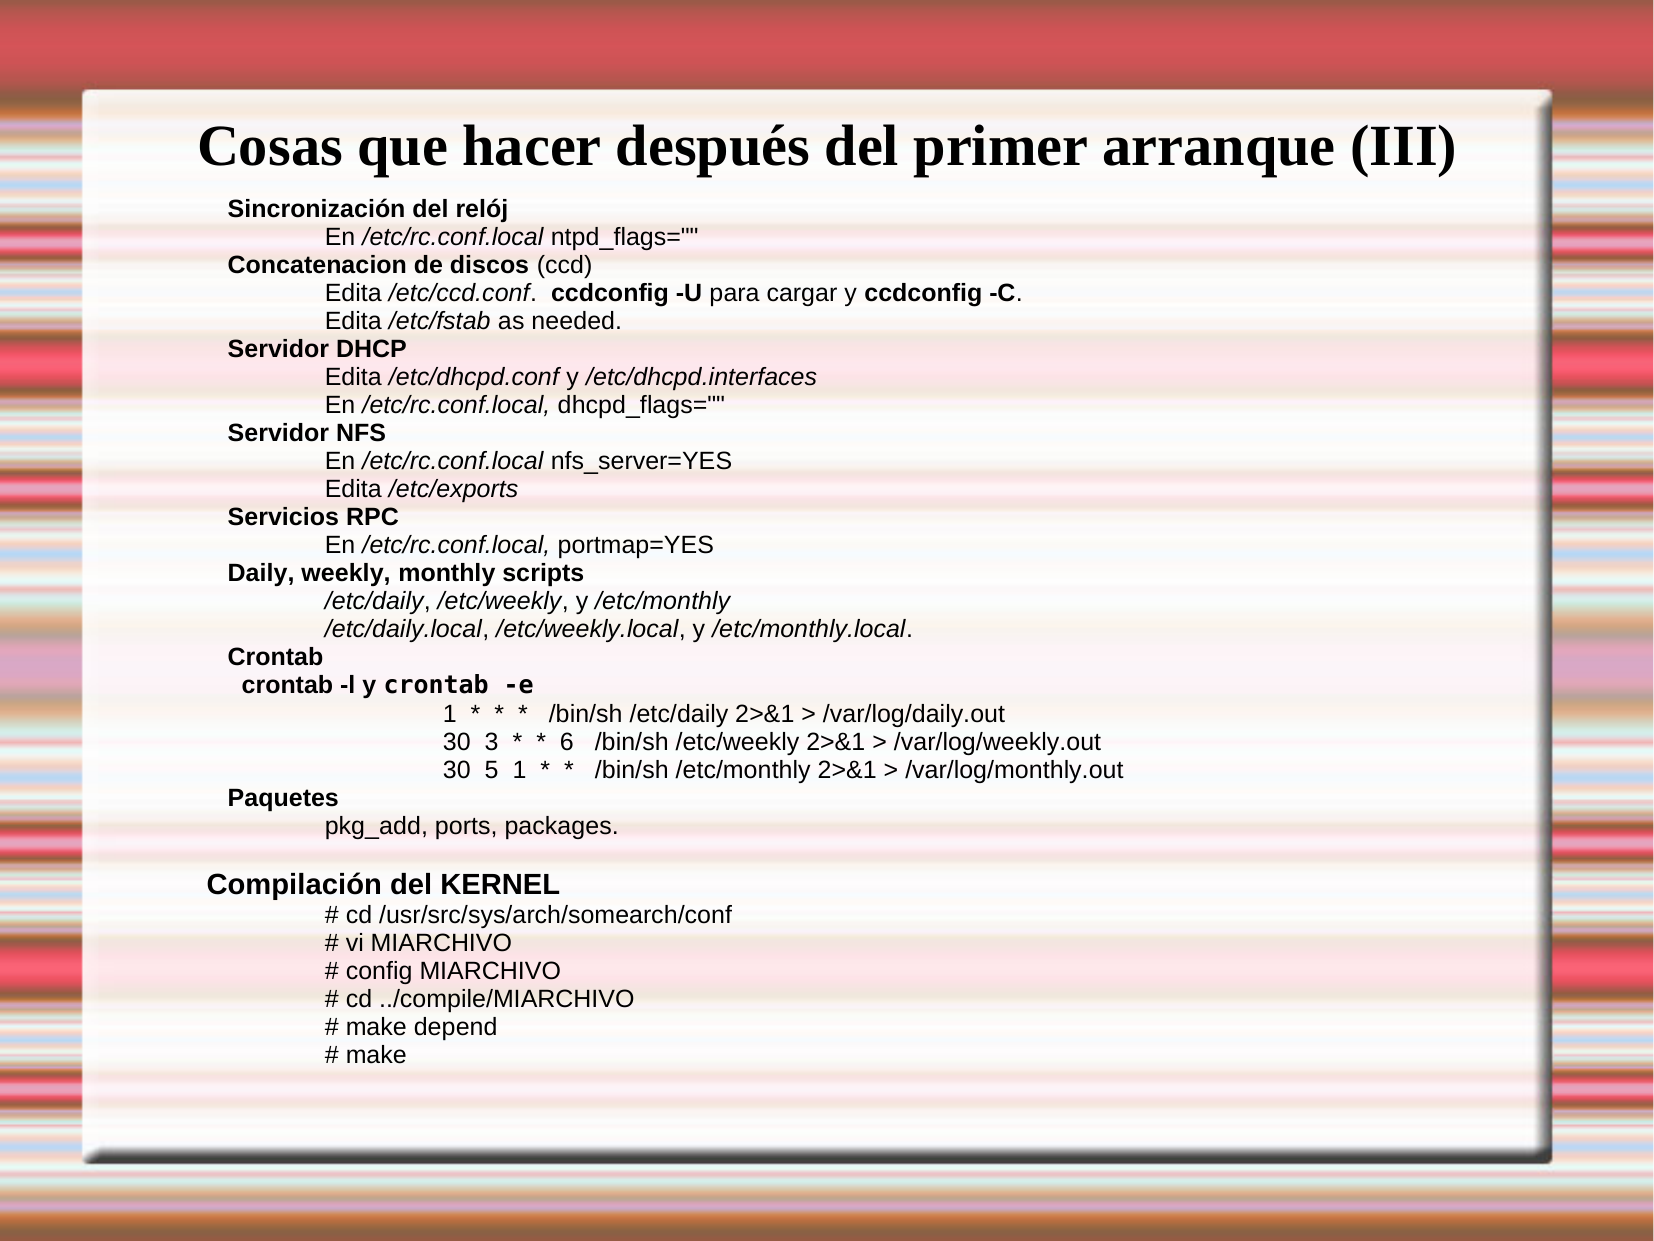

# Cosas que hacer después del primer arranque (III)
 Sincronización del relój
 	En /etc/rc.conf.local ntpd_flags=""
 Concatenacion de discos (ccd)
 	Edita /etc/ccd.conf. ccdconfig -U para cargar y ccdconfig -C.
	Edita /etc/fstab as needed.
 Servidor DHCP
 	Edita /etc/dhcpd.conf y /etc/dhcpd.interfaces
 	En /etc/rc.conf.local, dhcpd_flags=""
 Servidor NFS
 	En /etc/rc.conf.local nfs_server=YES
 	Edita /etc/exports
 Servicios RPC
 	En /etc/rc.conf.local, portmap=YES
 Daily, weekly, monthly scripts
 	/etc/daily, /etc/weekly, y /etc/monthly
 	/etc/daily.local, /etc/weekly.local, y /etc/monthly.local.
 Crontab
 crontab -l y crontab -e
		1 * * * /bin/sh /etc/daily 2>&1 > /var/log/daily.out
 		30 3 * * 6 /bin/sh /etc/weekly 2>&1 > /var/log/weekly.out
 		30 5 1 * * /bin/sh /etc/monthly 2>&1 > /var/log/monthly.out
 Paquetes
 	pkg_add, ports, packages.
Compilación del KERNEL
 	# cd /usr/src/sys/arch/somearch/conf
 	# vi MIARCHIVO
 	# config MIARCHIVO
 	# cd ../compile/MIARCHIVO
 	# make depend
 	# make